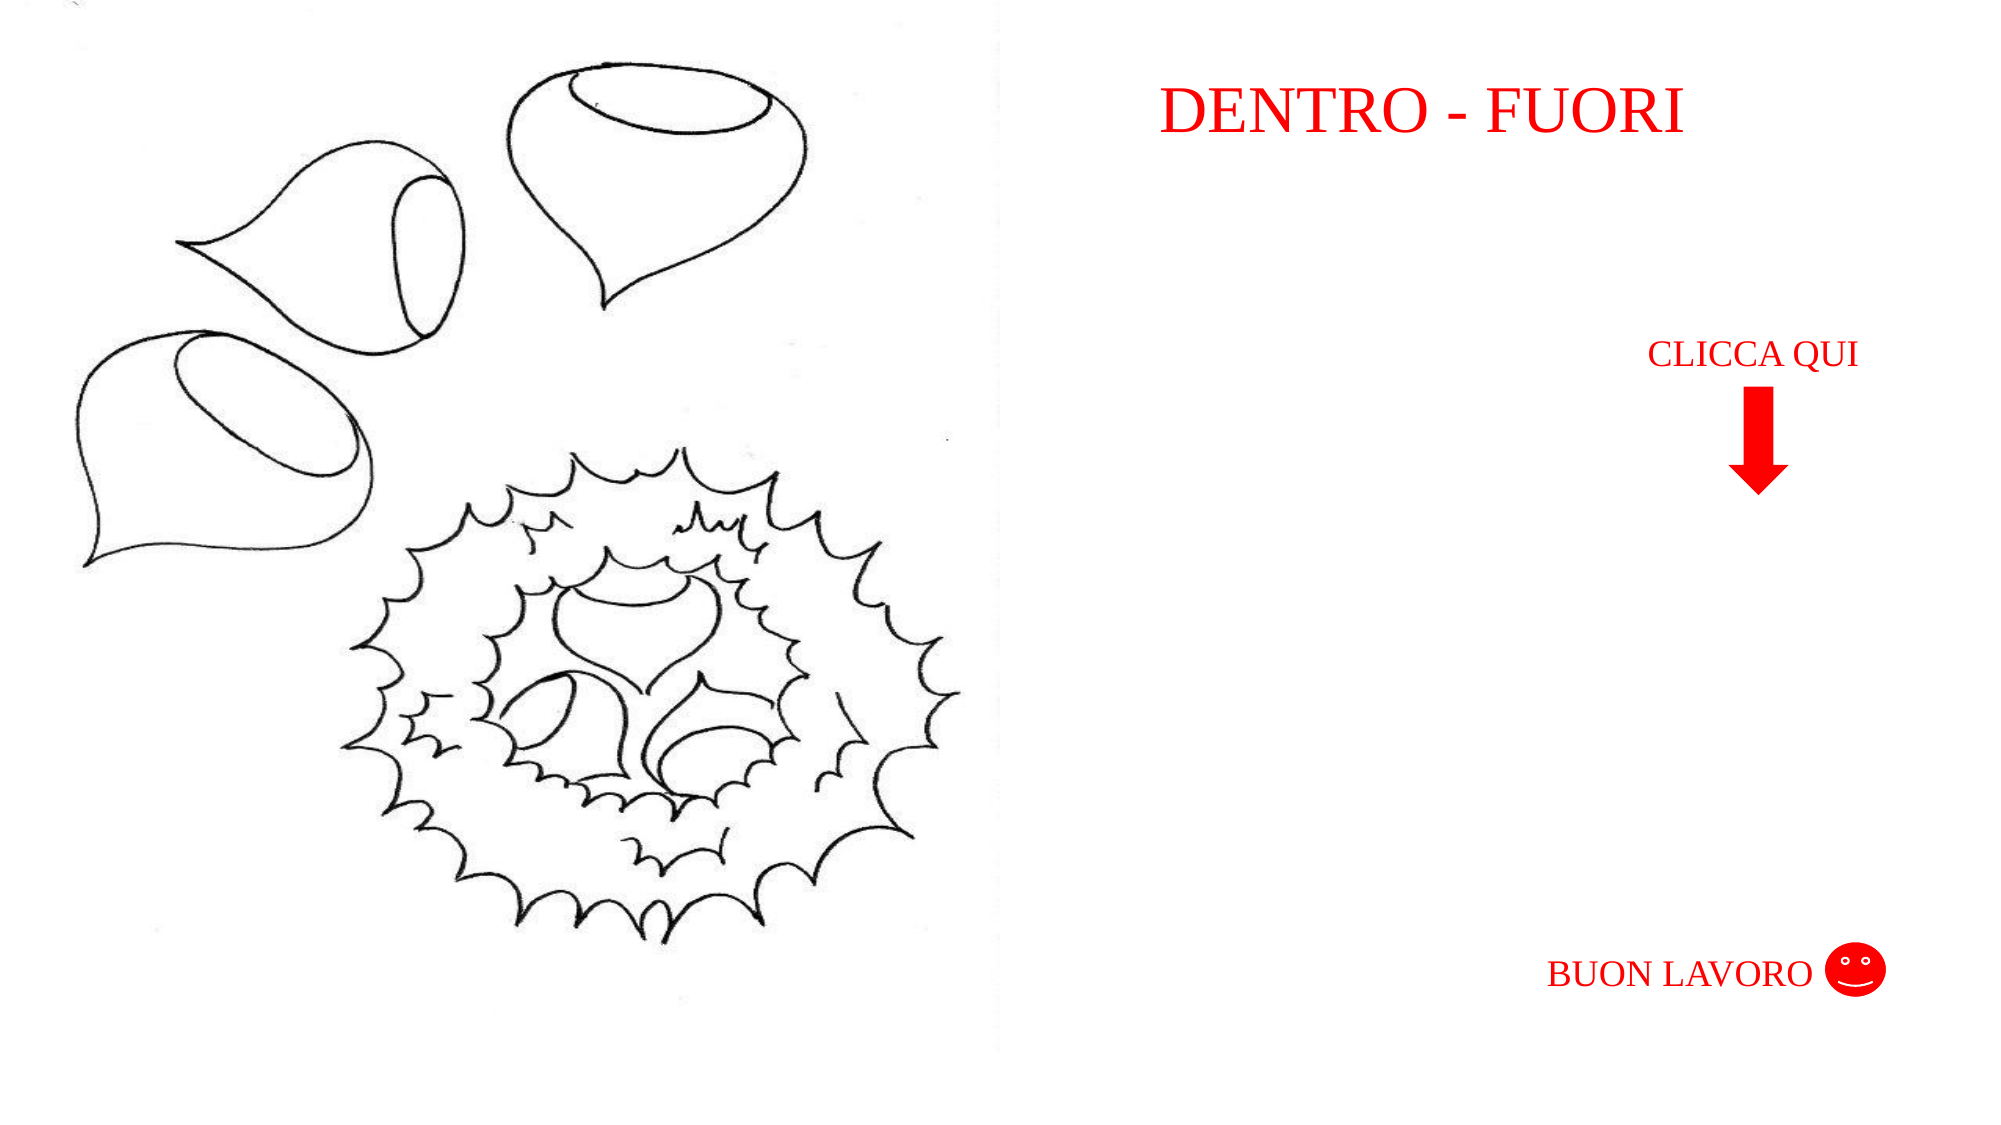

# DENTRO - FUORI
CLICCA QUI
BUON LAVORO